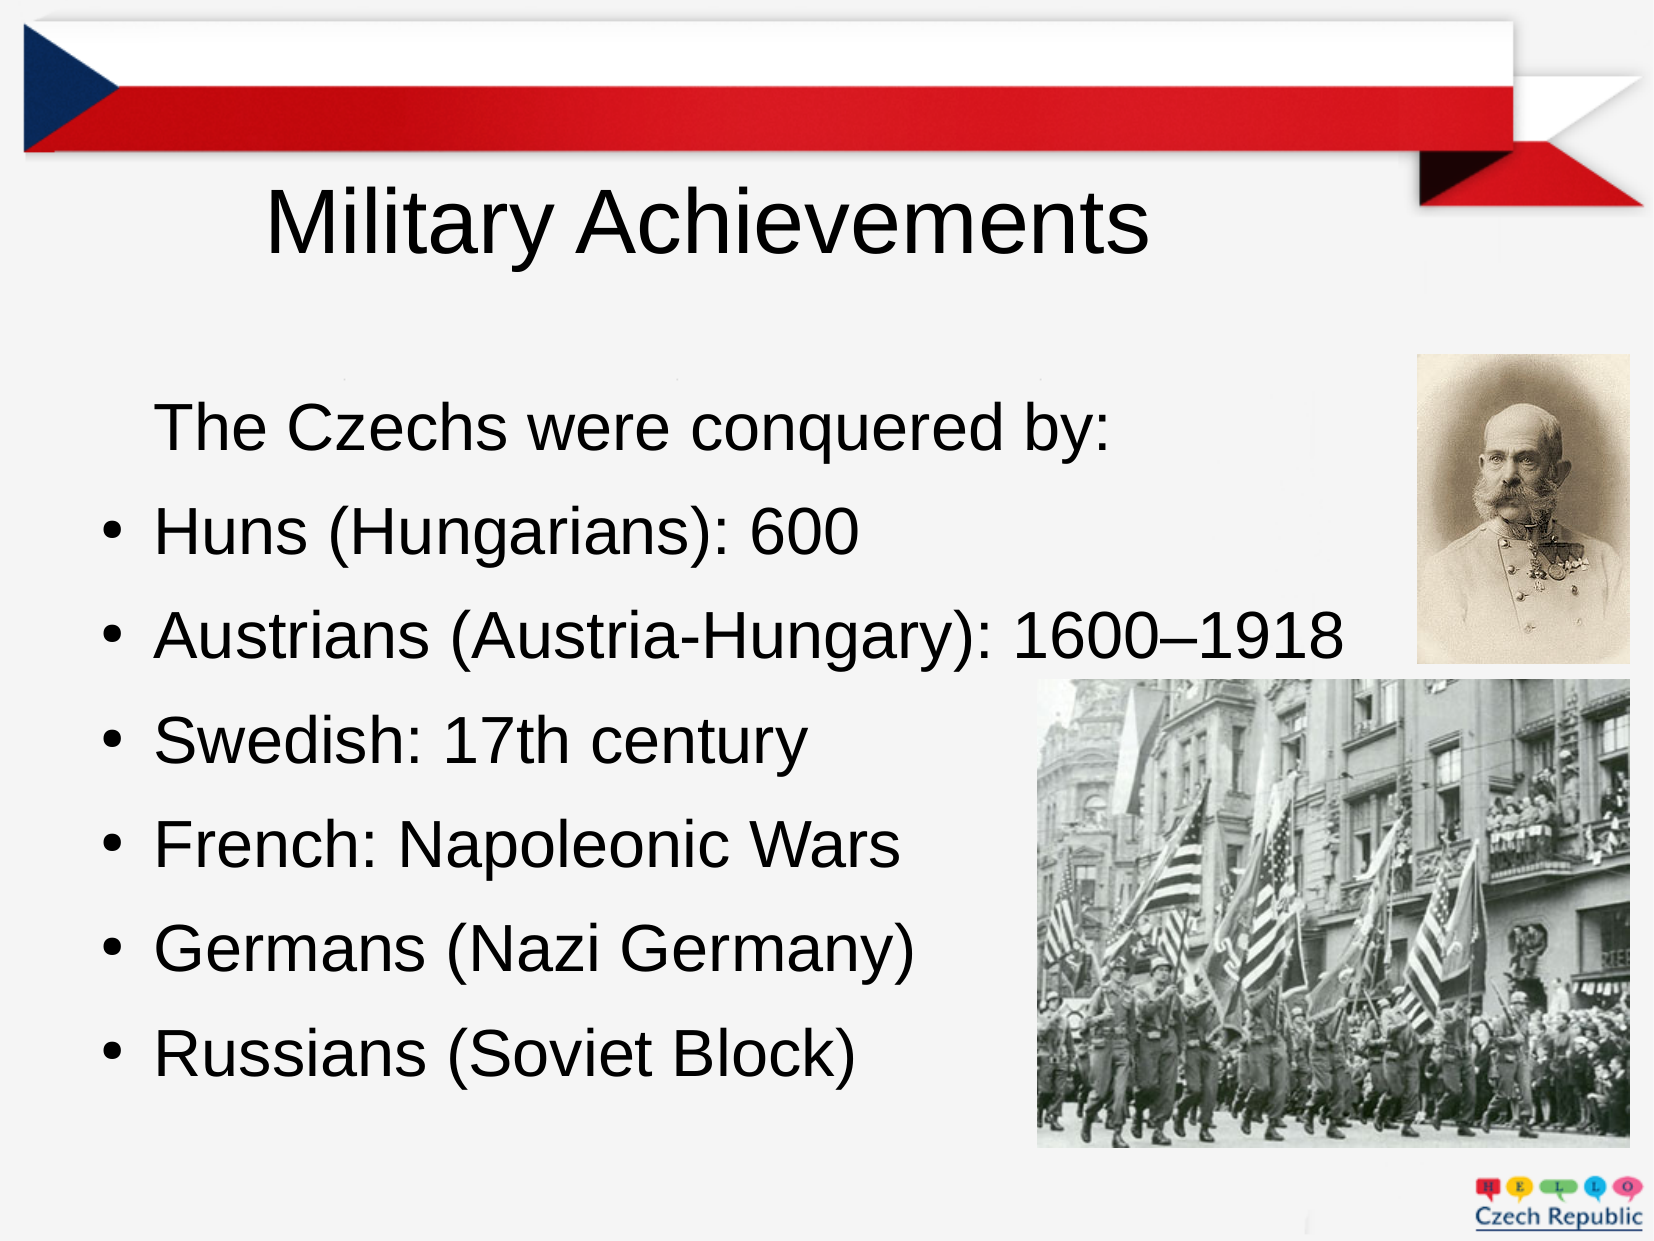

# Military Achievements
The Czechs were conquered by:
Huns (Hungarians): 600
Austrians (Austria-Hungary): 1600–1918
Swedish: 17th century
French: Napoleonic Wars
Germans (Nazi Germany)
Russians (Soviet Block)